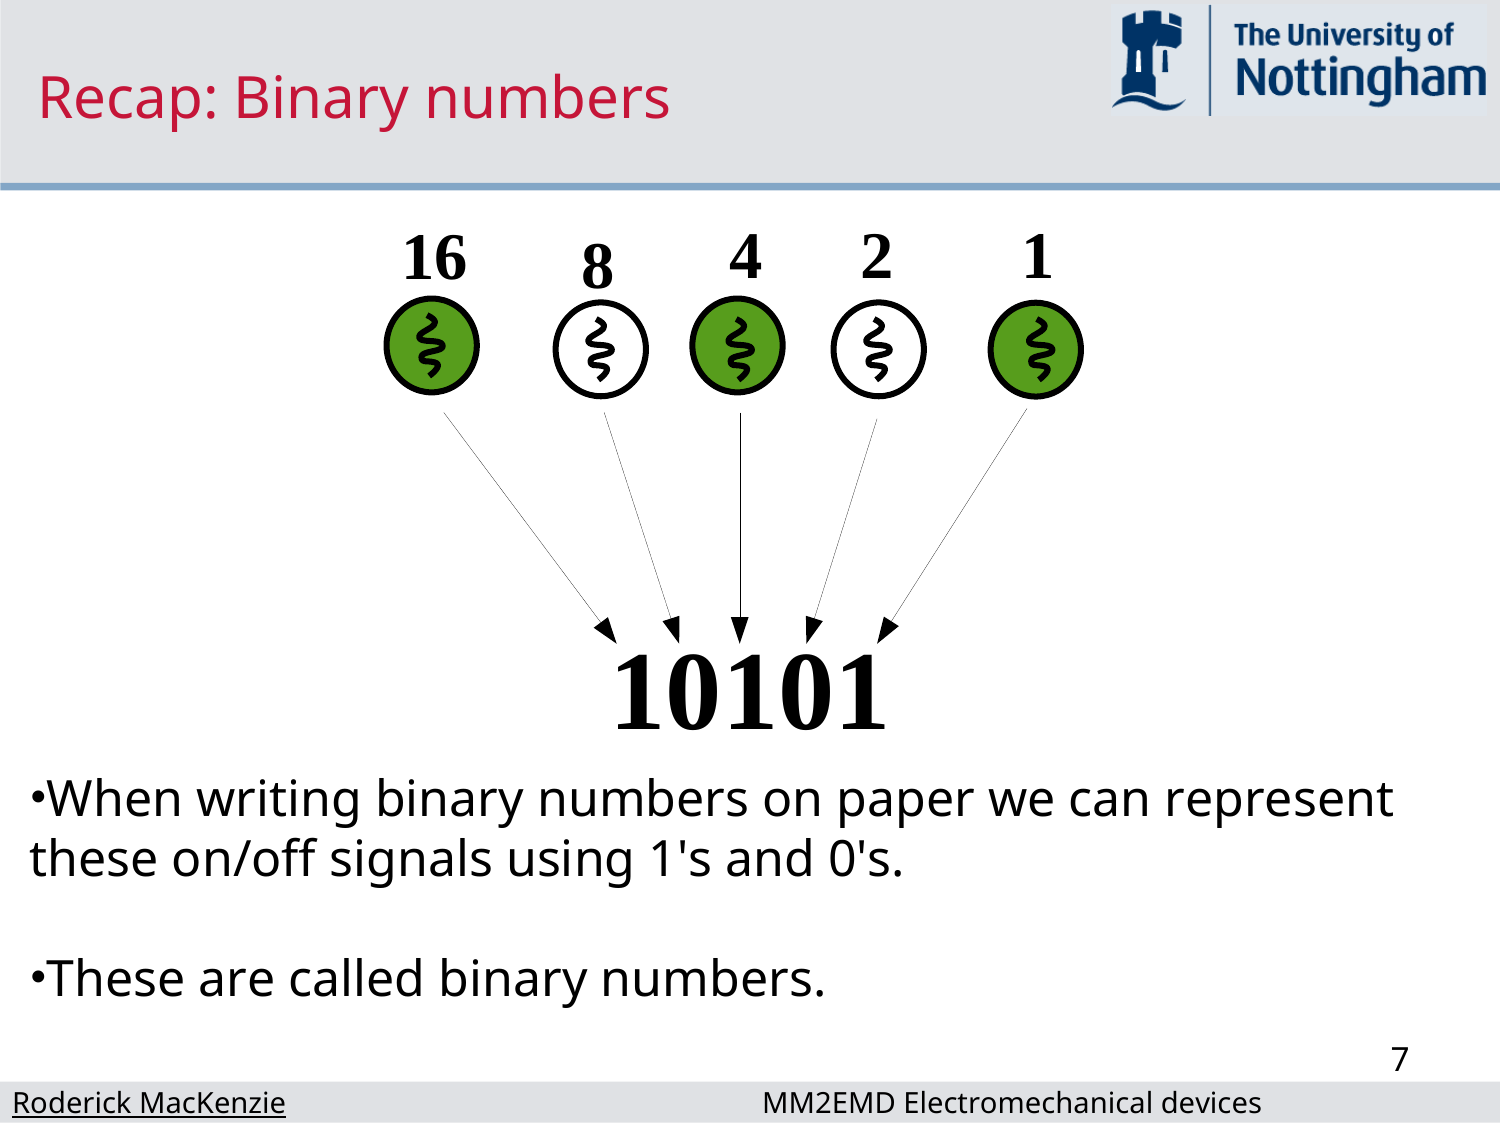

# Recap: Binary numbers
2
4
1
16
8
10101
When writing binary numbers on paper we can represent these on/off signals using 1's and 0's.
These are called binary numbers.